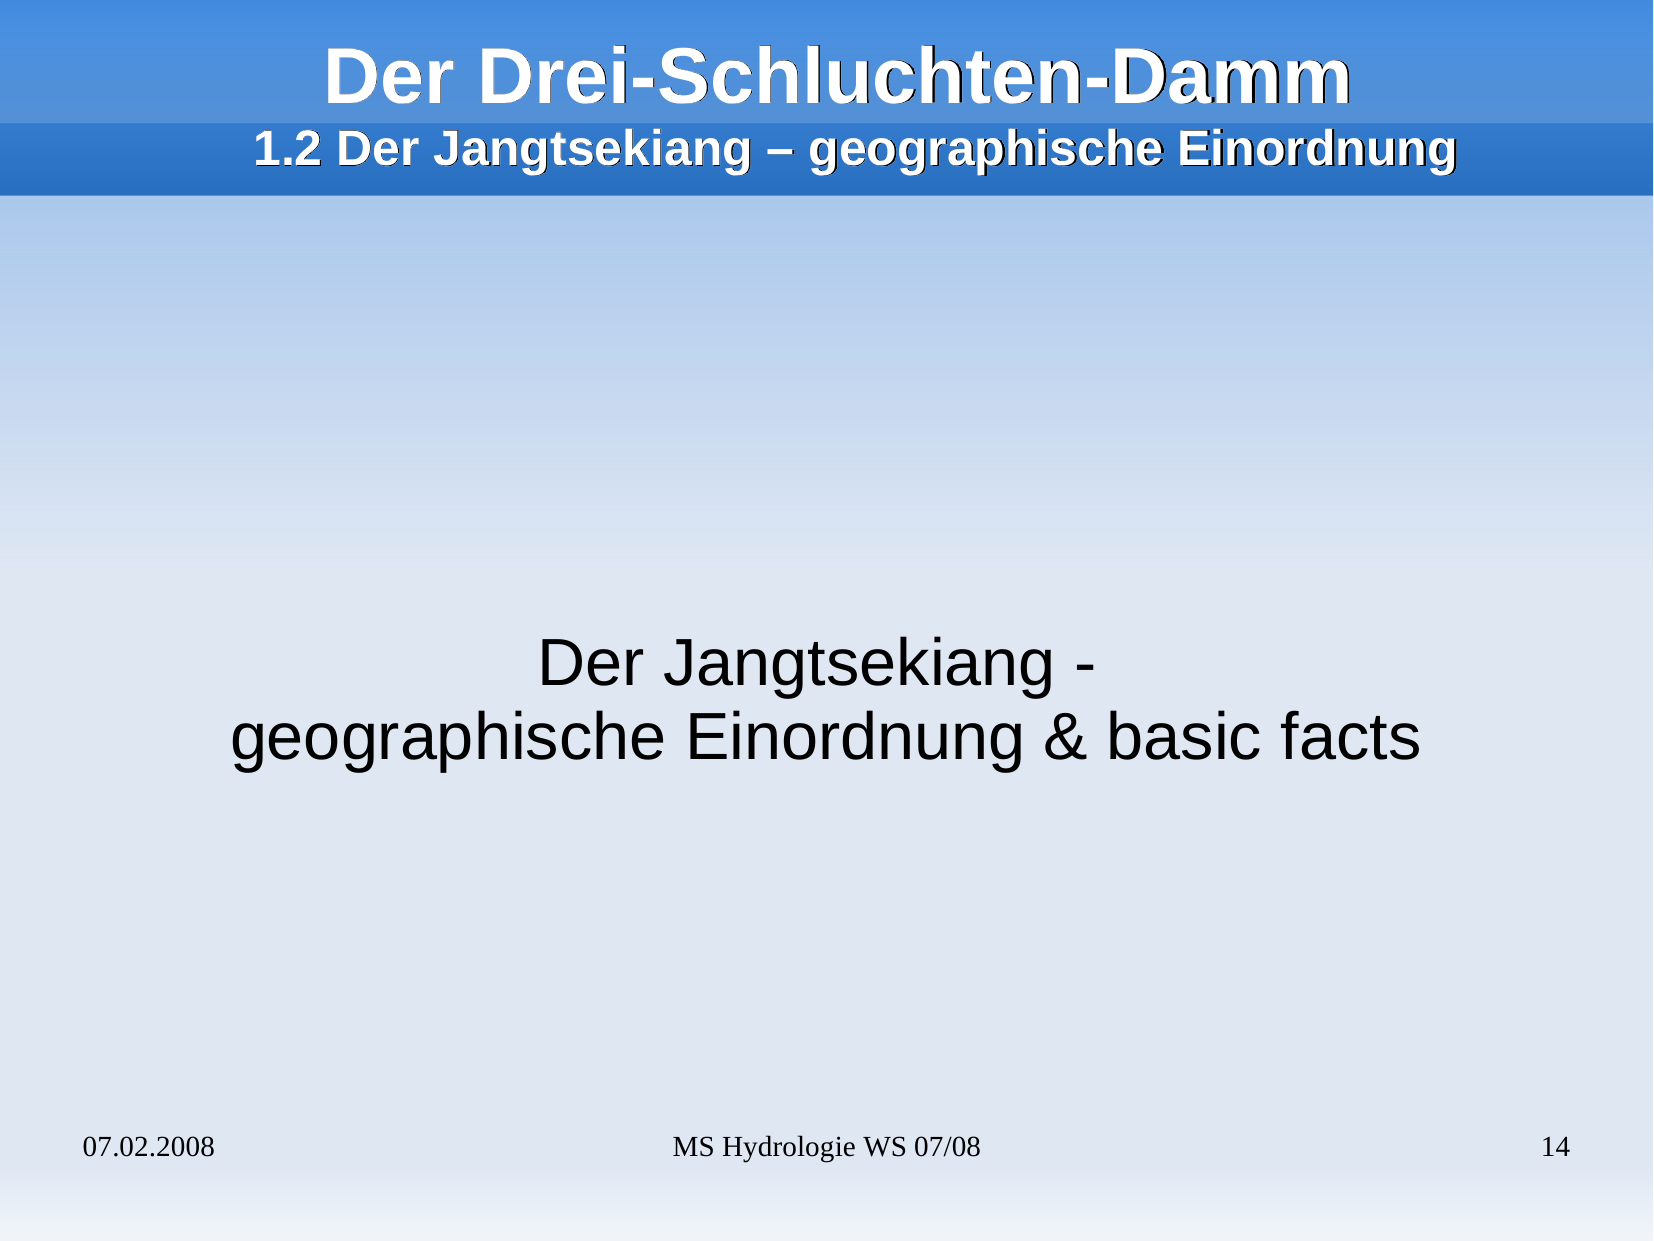

# Der Drei-Schluchten-Damm 1.2 Der Jangtsekiang – geographische Einordnung
Der Jangtsekiang -
geographische Einordnung & basic facts
07.02.2008
MS Hydrologie WS 07/08
14